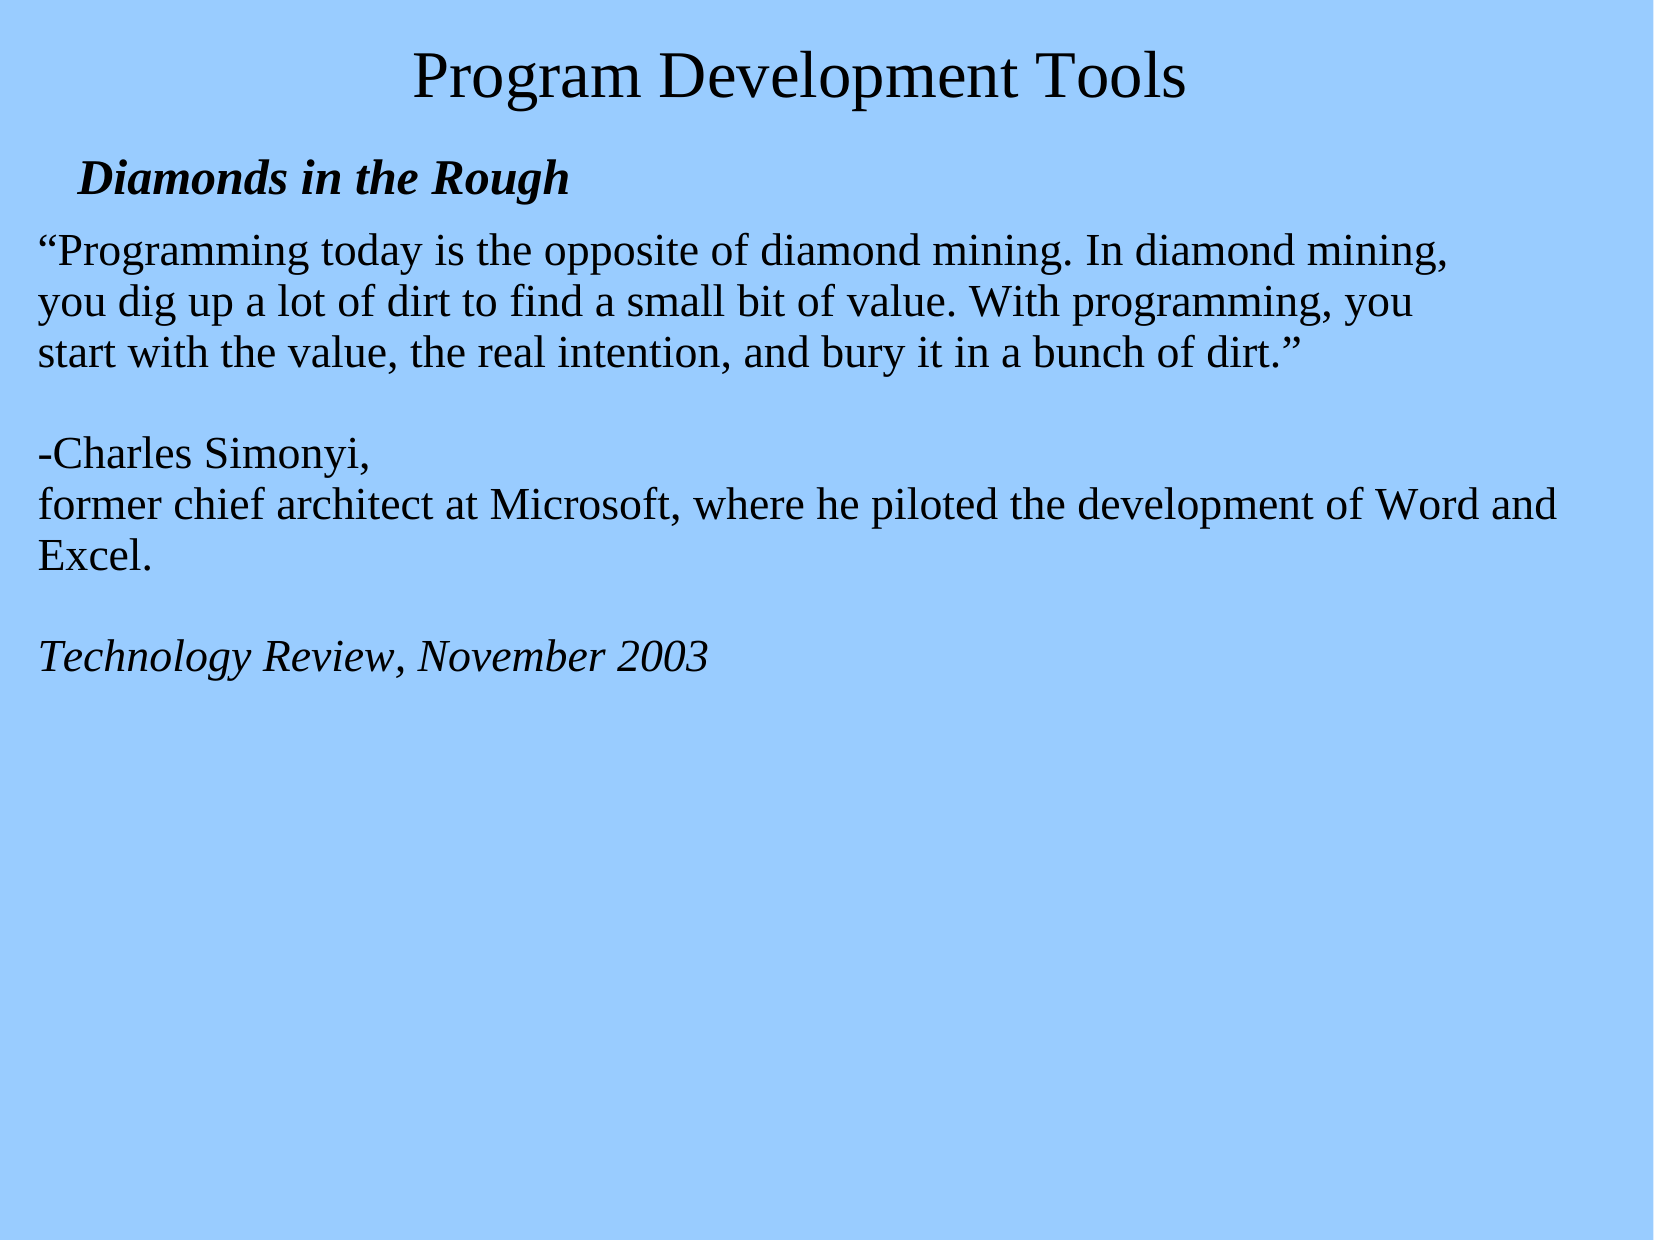

Program Development Tools
Diamonds in the Rough
“Programming today is the opposite of diamond mining. In diamond mining,
you dig up a lot of dirt to find a small bit of value. With programming, you
start with the value, the real intention, and bury it in a bunch of dirt.”
-Charles Simonyi,
former chief architect at Microsoft, where he piloted the development of Word and Excel.
Technology Review, November 2003